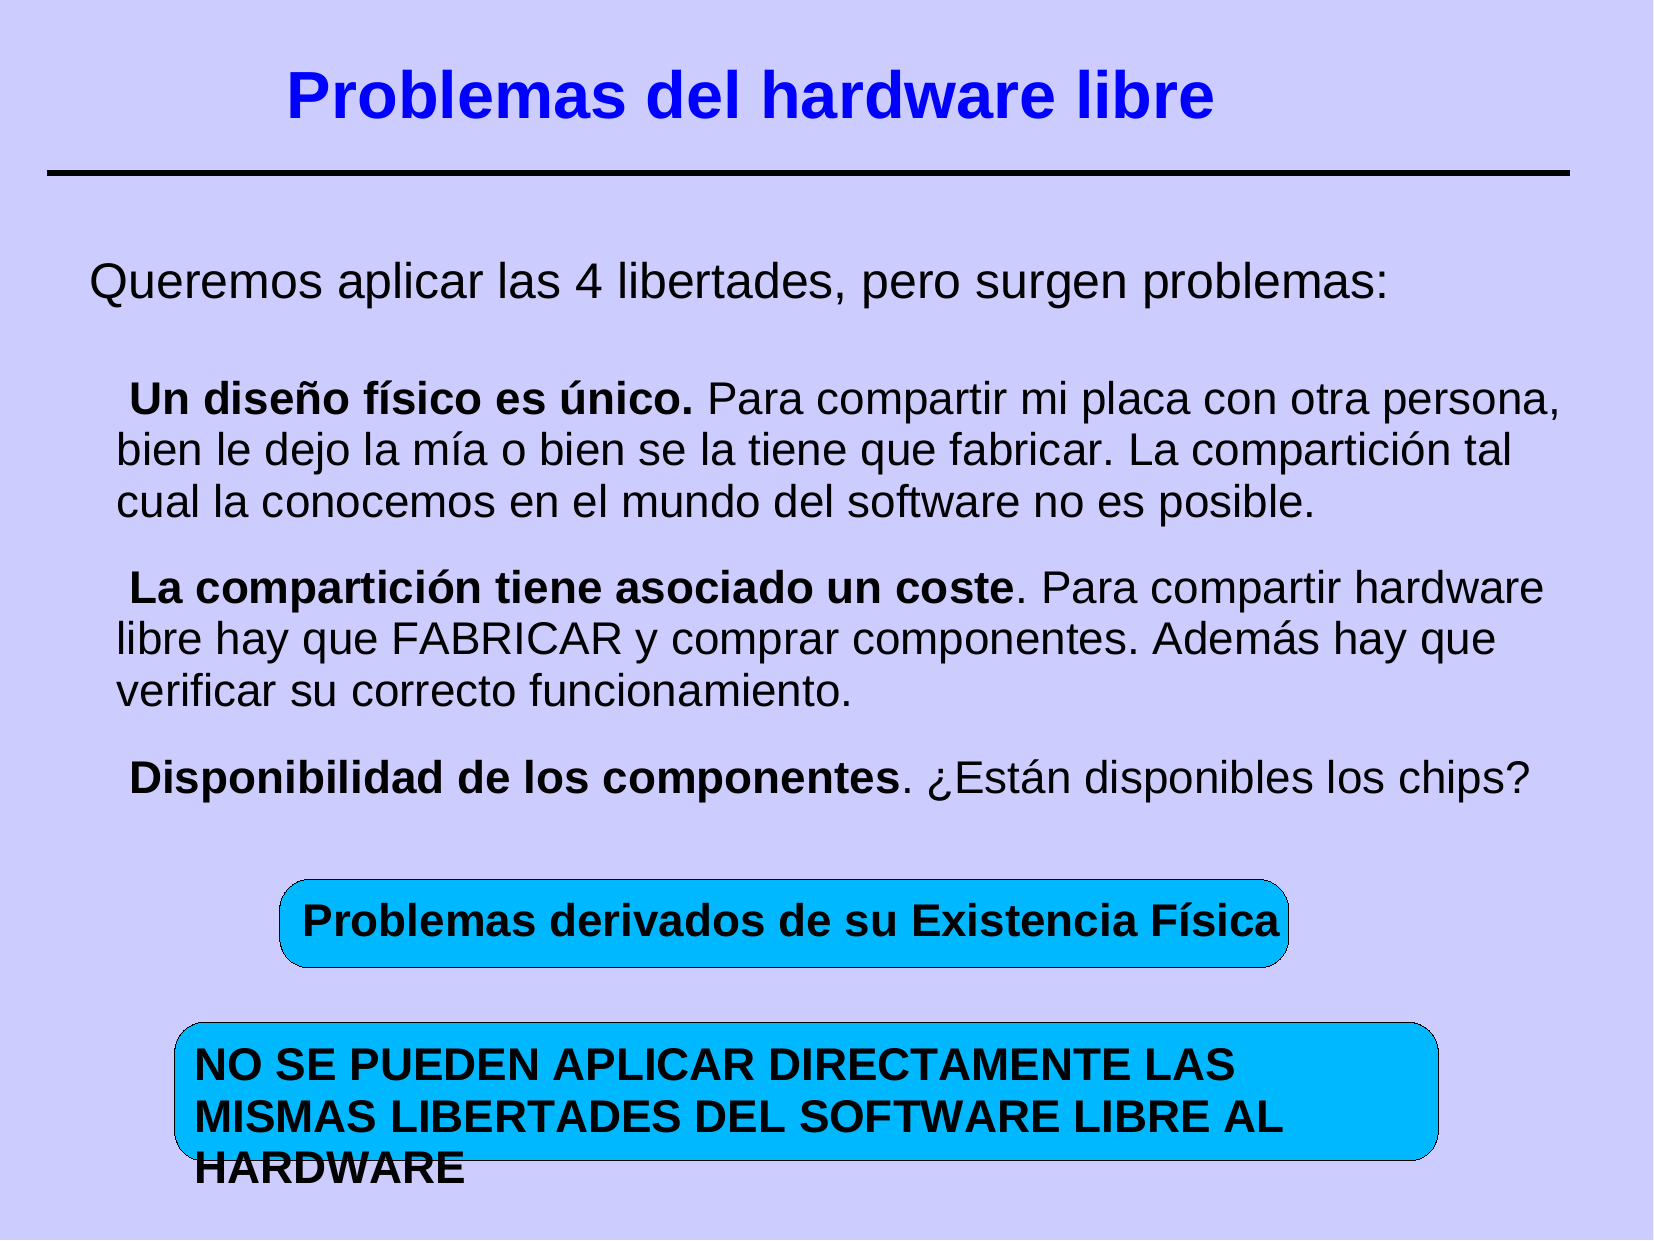

# Problemas del hardware libre
 Queremos aplicar las 4 libertades, pero surgen problemas:
 Un diseño físico es único. Para compartir mi placa con otra persona, bien le dejo la mía o bien se la tiene que fabricar. La compartición tal cual la conocemos en el mundo del software no es posible.
 La compartición tiene asociado un coste. Para compartir hardware libre hay que FABRICAR y comprar componentes. Además hay que verificar su correcto funcionamiento.
 Disponibilidad de los componentes. ¿Están disponibles los chips?
Problemas derivados de su Existencia Física
NO SE PUEDEN APLICAR DIRECTAMENTE LAS MISMAS LIBERTADES DEL SOFTWARE LIBRE AL HARDWARE